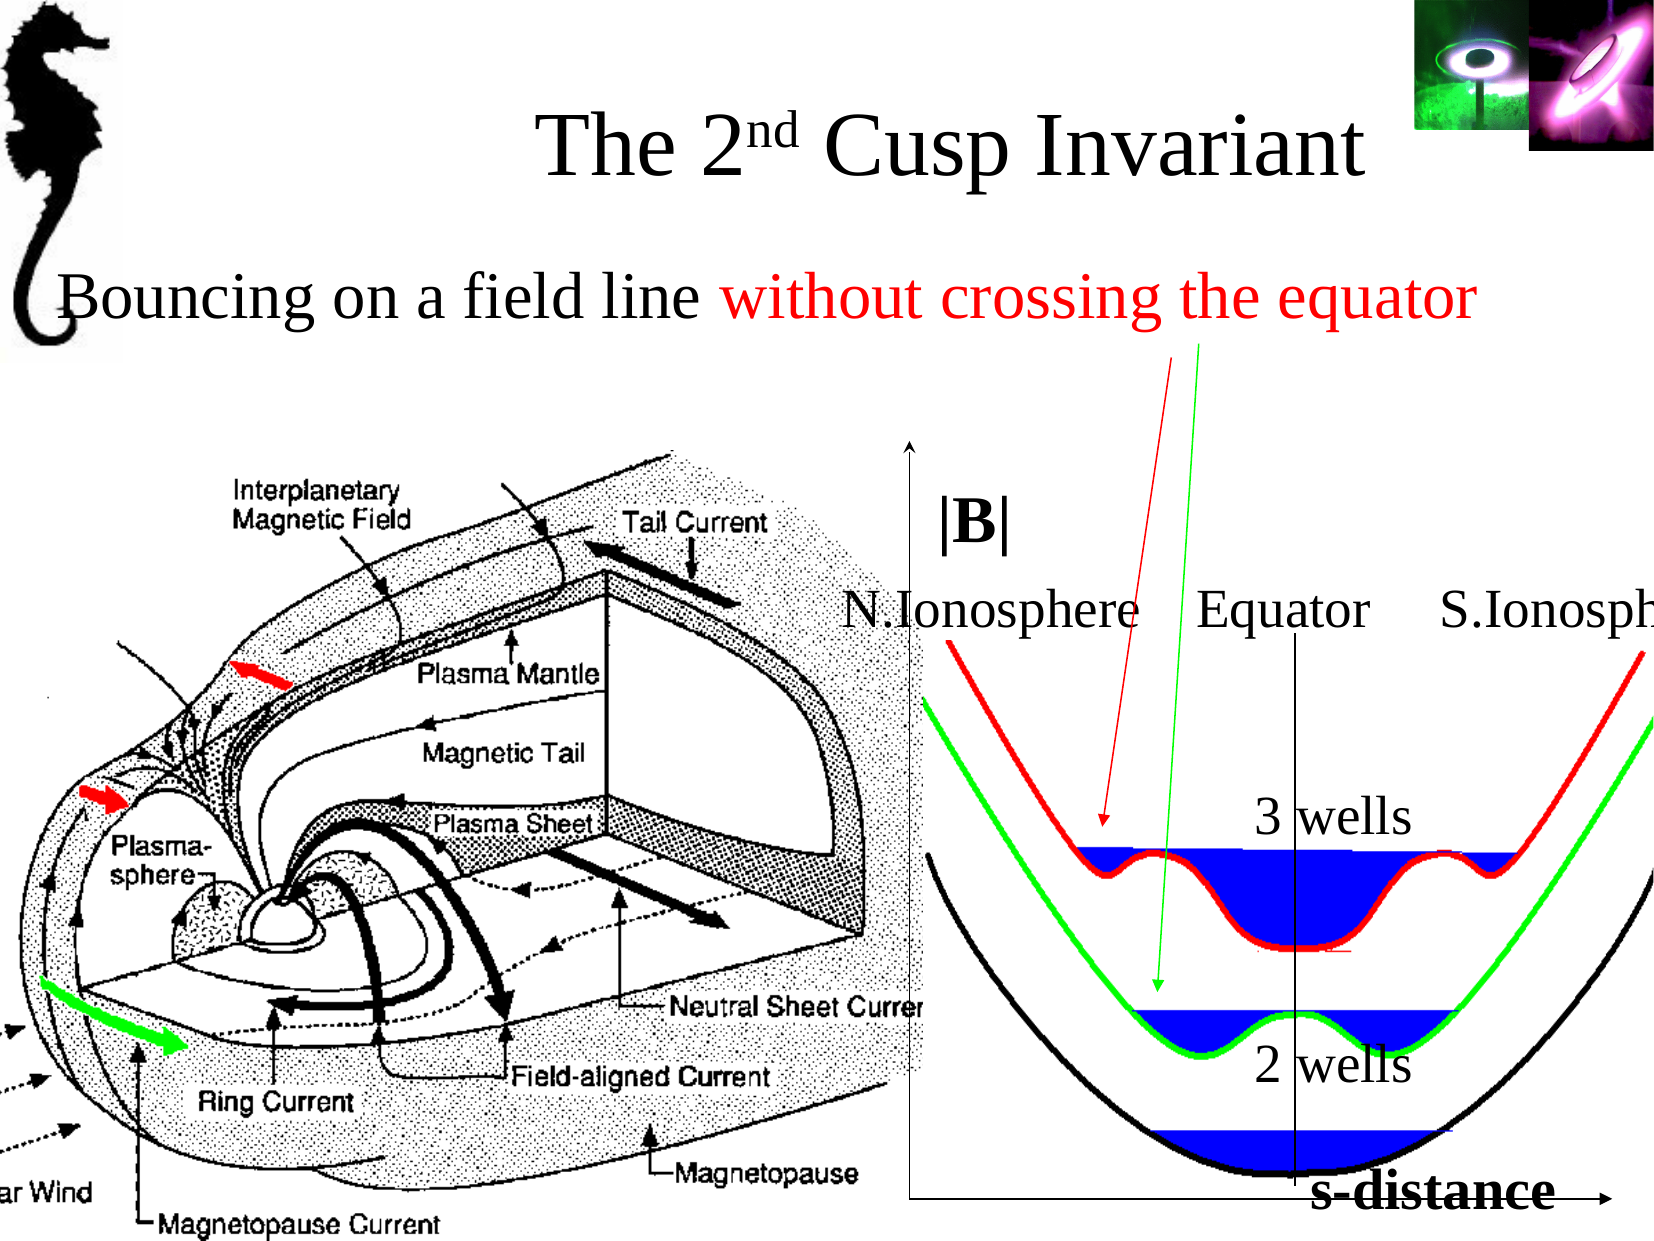

# The 2nd Cusp Invariant
Bouncing on a field line without crossing the equator
|B|
N.Ionosphere Equator S.Ionosphere
3 wells
2 wells
s-distance